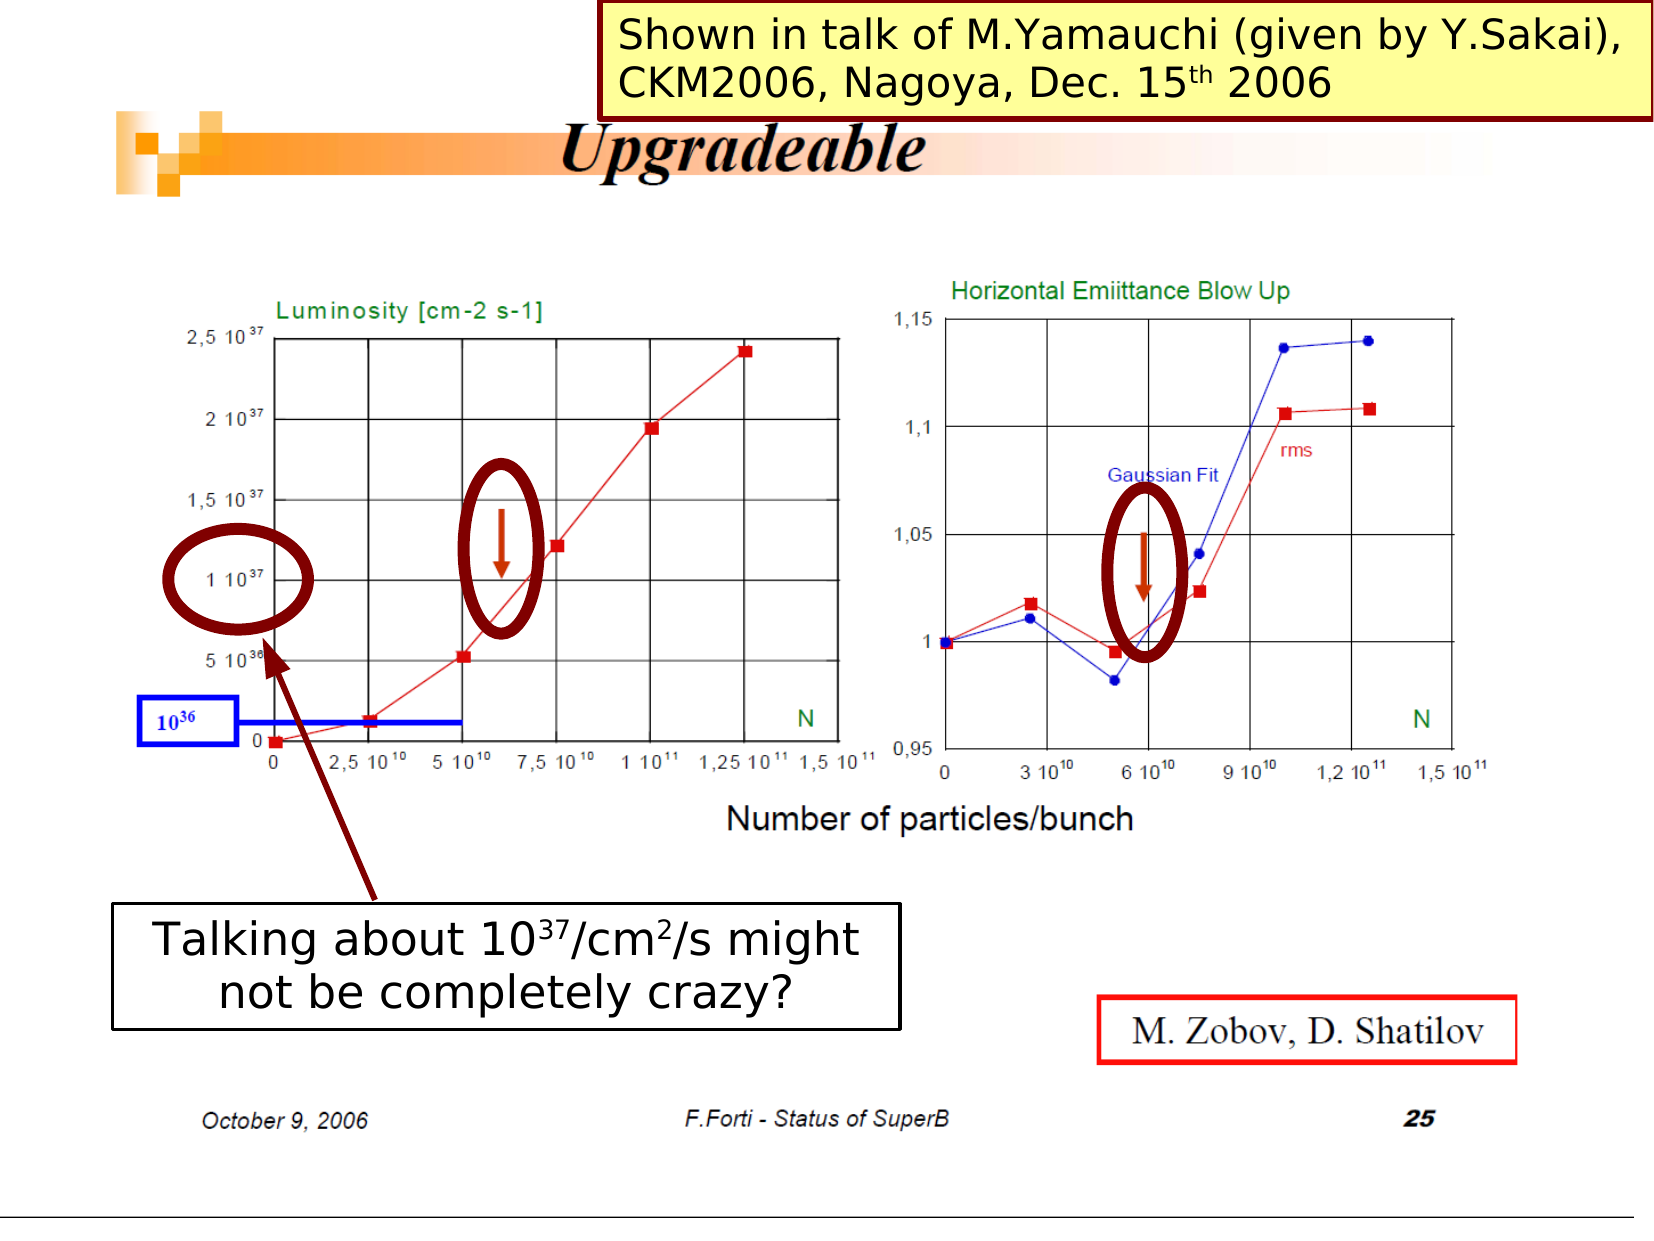

Shown in talk of M.Yamauchi (given by Y.Sakai), CKM2006, Nagoya, Dec. 15th 2006
Talking about 1037/cm2/s might not be completely crazy?
19th December 2006
BNM2006 II
3